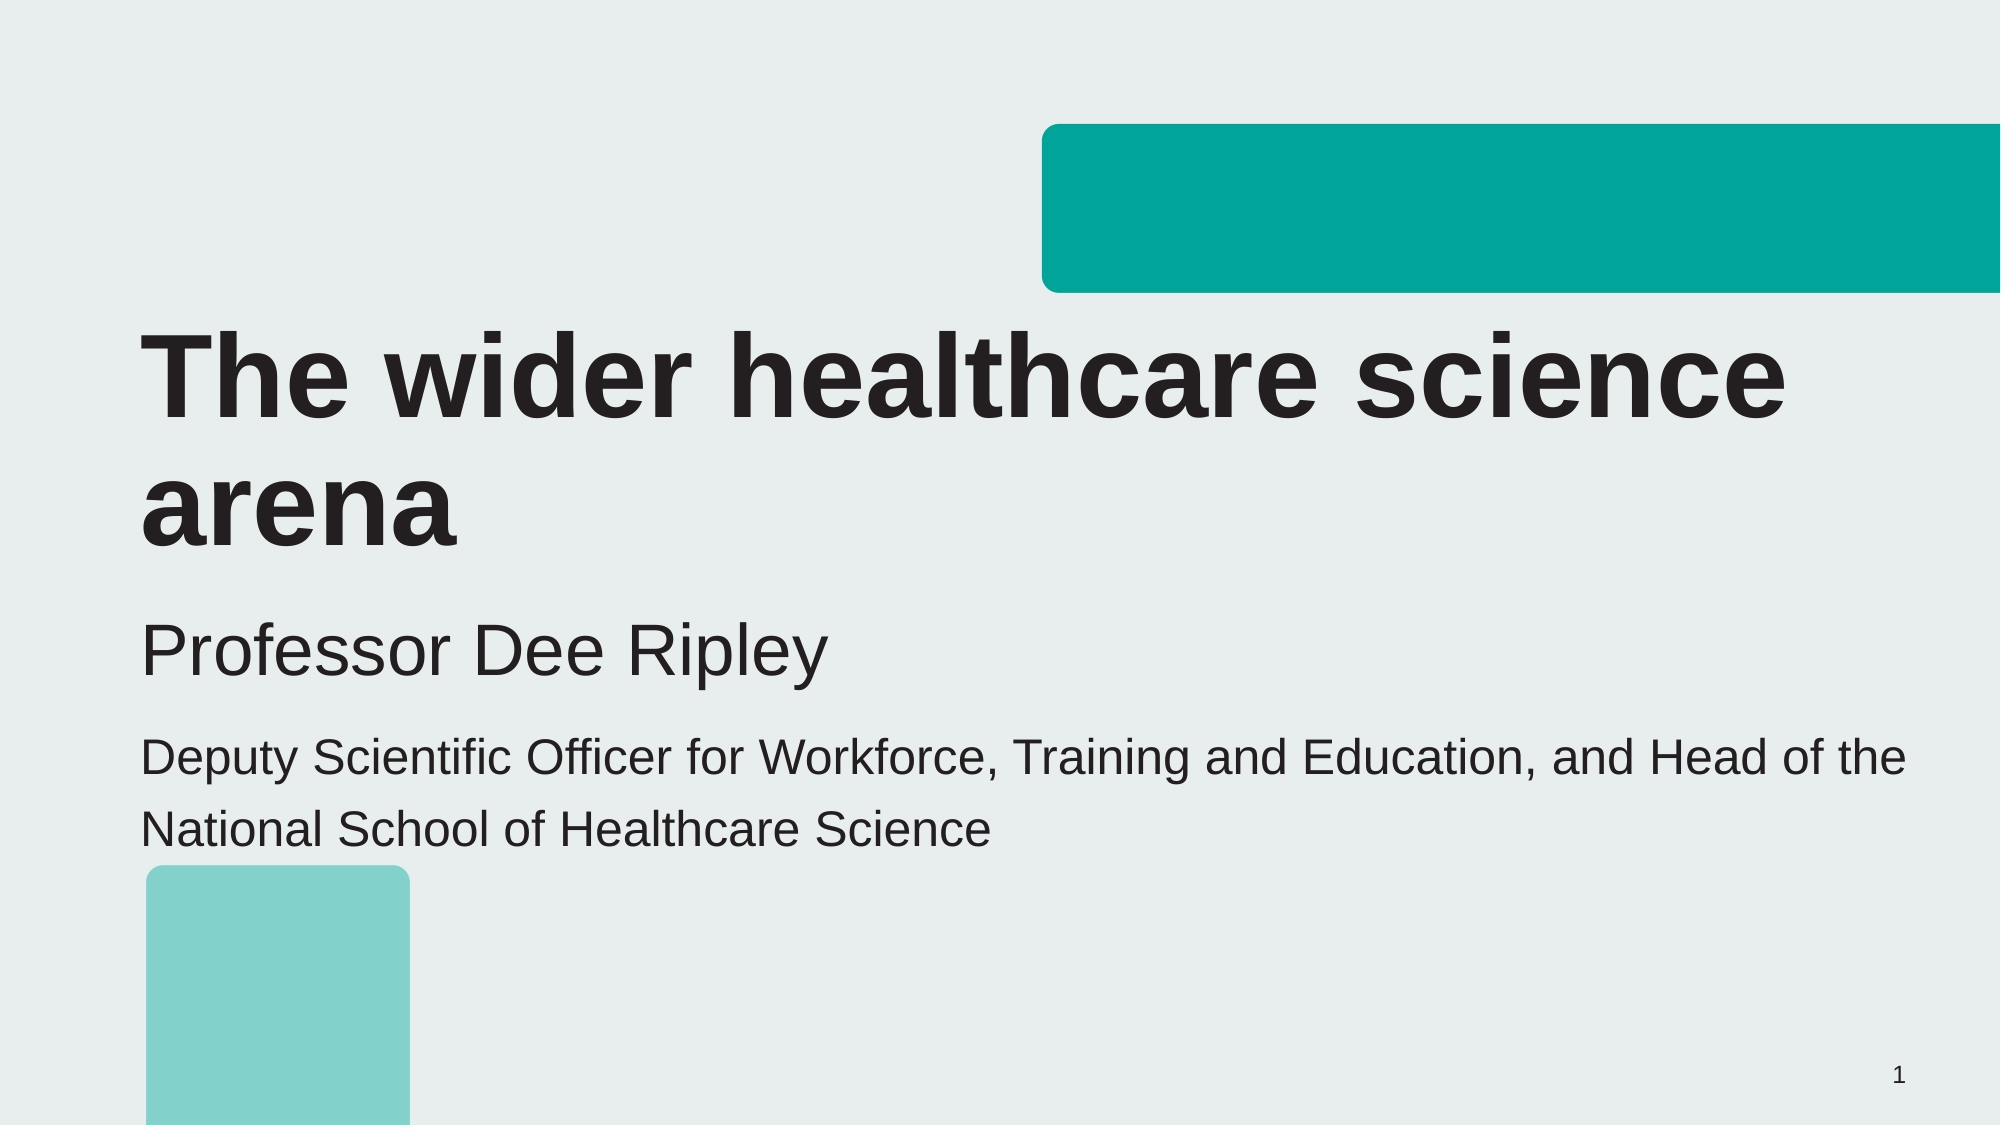

The wider healthcare science arena
Professor Dee Ripley
Deputy Scientific Officer for Workforce, Training and Education, and Head of the National School of Healthcare Science
#